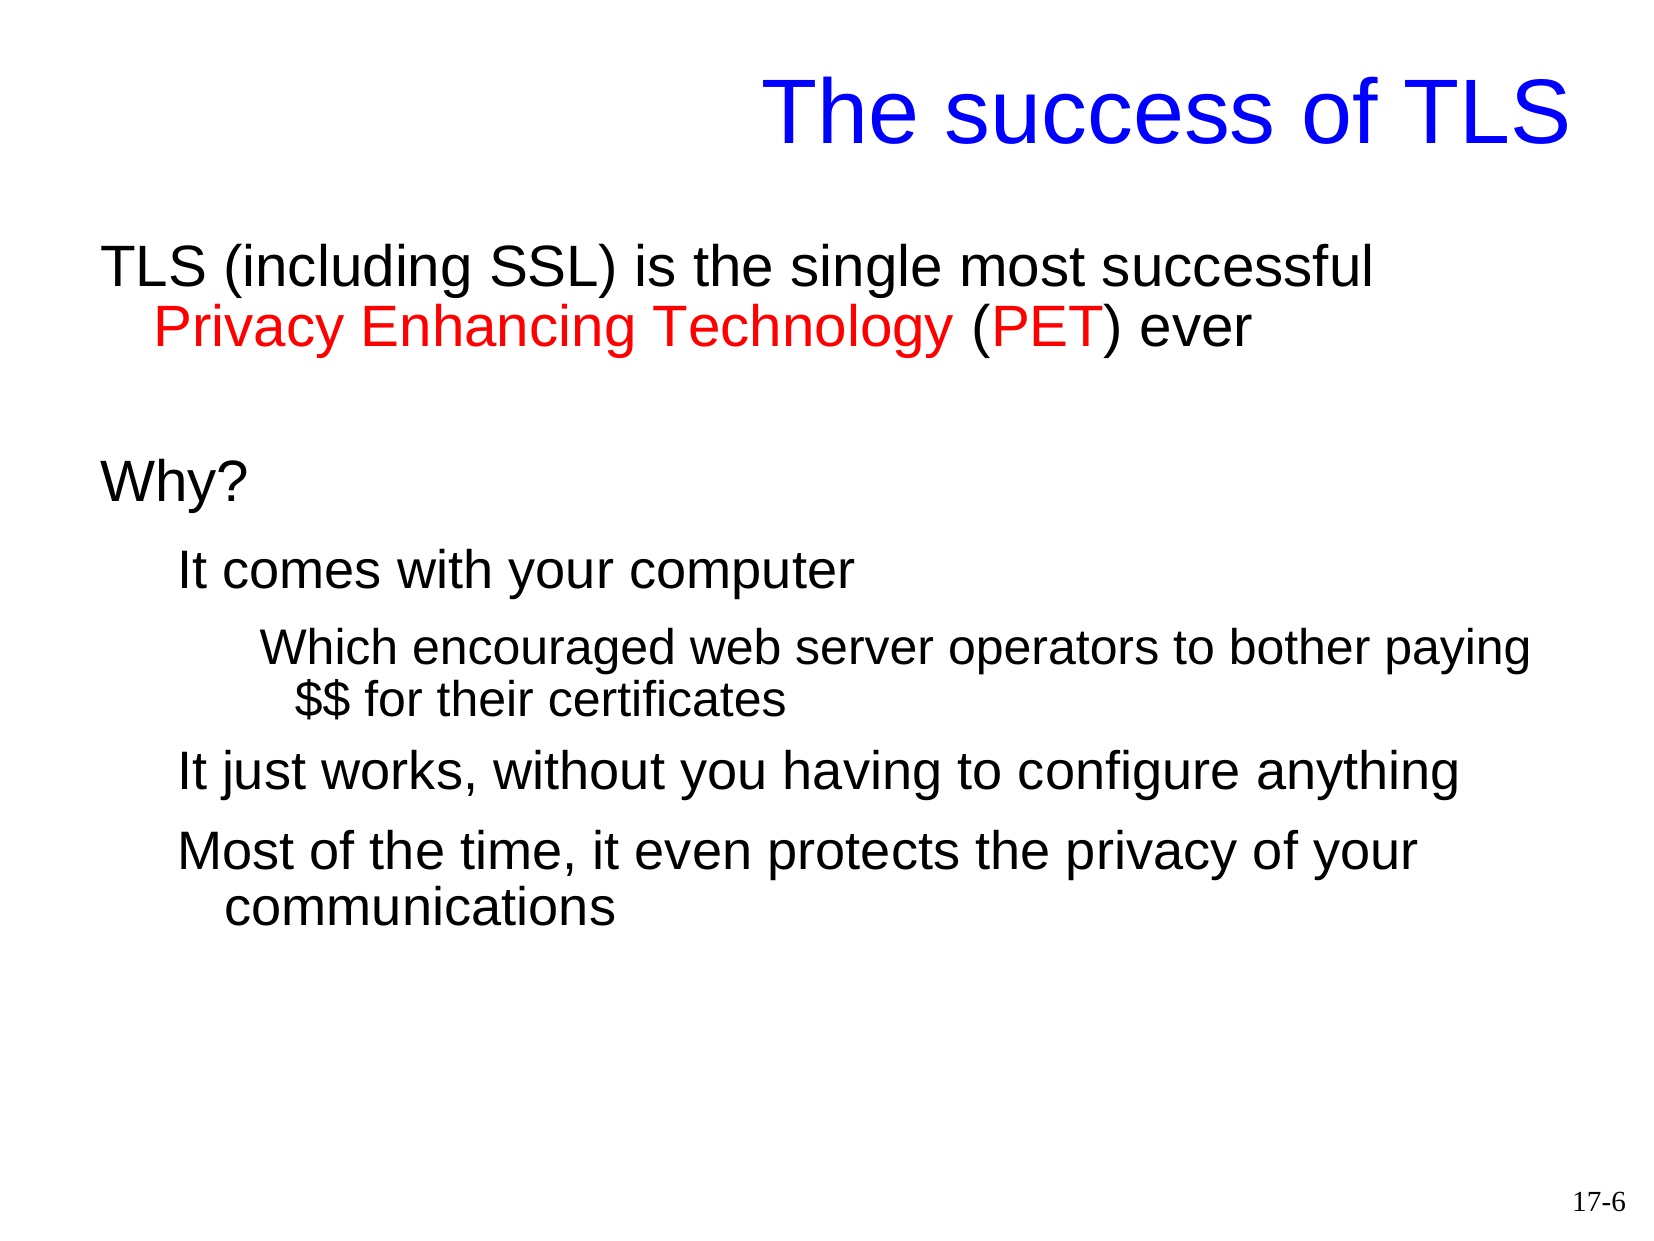

# The success of TLS
TLS (including SSL) is the single most successful Privacy Enhancing Technology (PET) ever
Why?
It comes with your computer
Which encouraged web server operators to bother paying $$ for their certificates
It just works, without you having to configure anything
Most of the time, it even protects the privacy of your communications